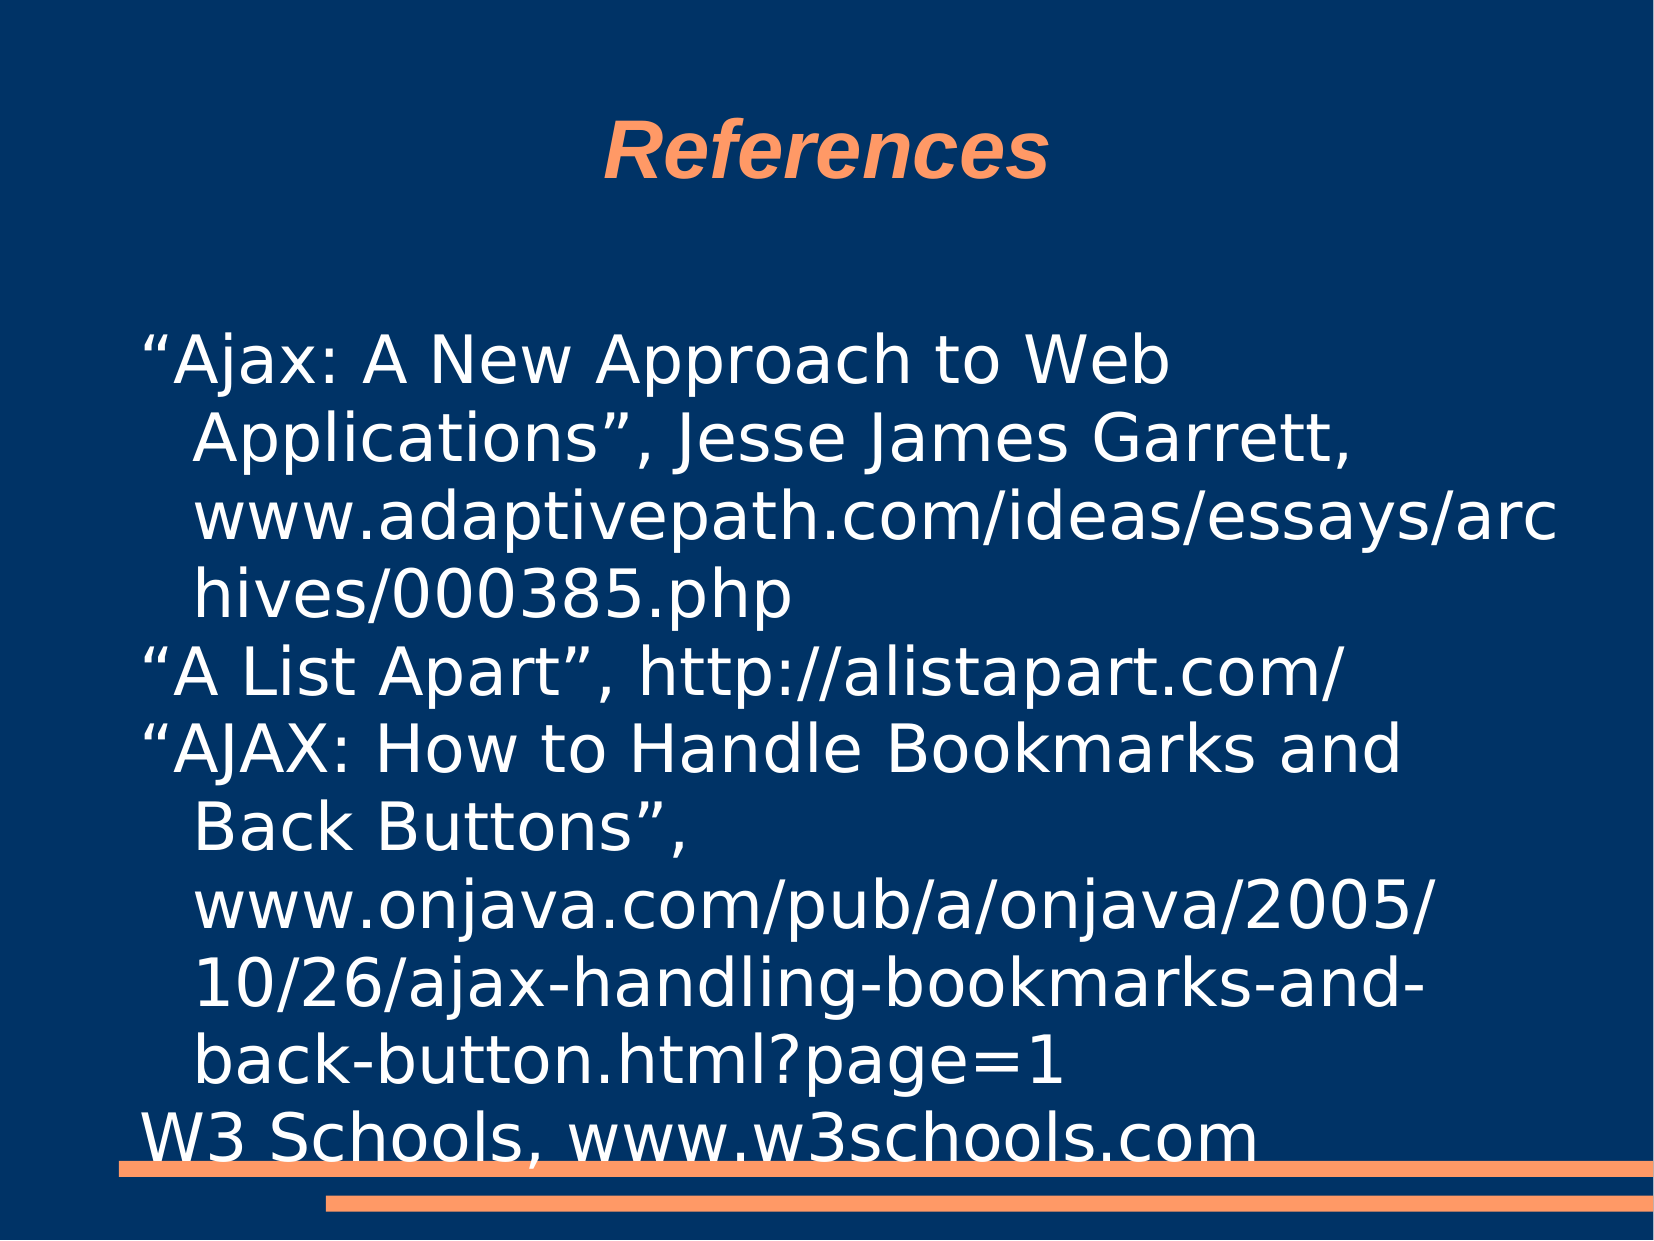

# References
“Ajax: A New Approach to Web Applications”, Jesse James Garrett, www.adaptivepath.com/ideas/essays/archives/000385.php
“A List Apart”, http://alistapart.com/
“AJAX: How to Handle Bookmarks and Back Buttons”,
www.onjava.com/pub/a/onjava/2005/
10/26/ajax-handling-bookmarks-and-back-button.html?page=1
W3 Schools, www.w3schools.com